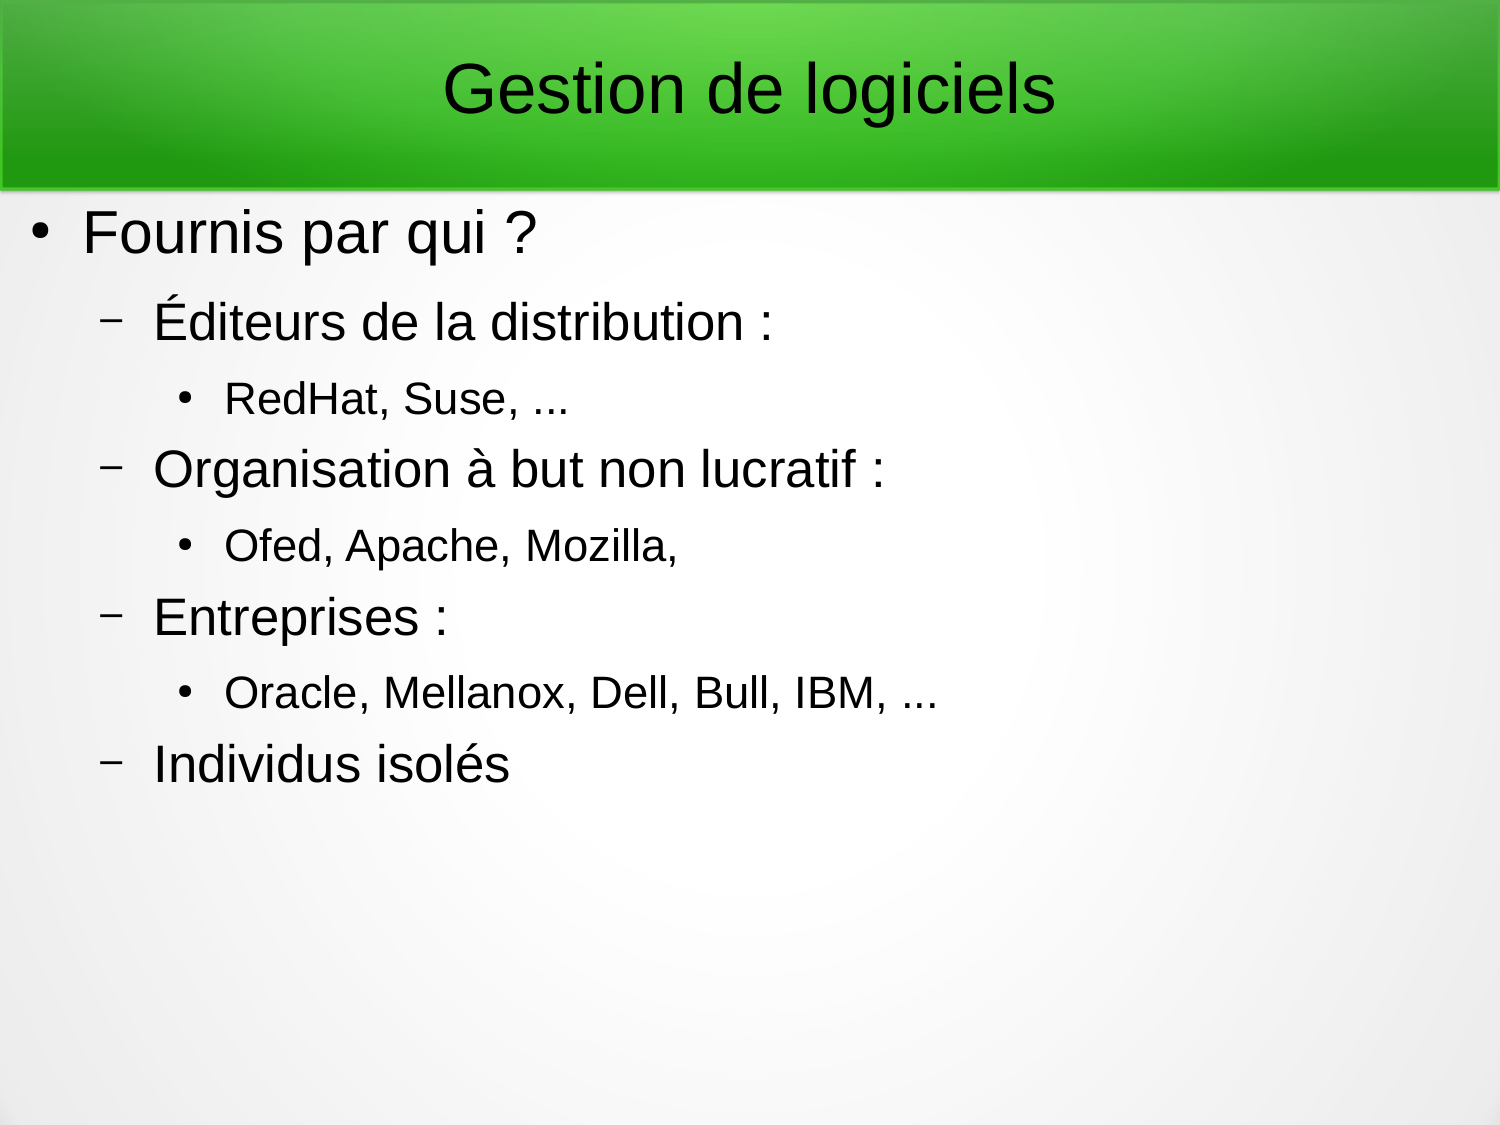

# Gestion de logiciels
Fournis par qui ?
Éditeurs de la distribution :
RedHat, Suse, ...
Organisation à but non lucratif :
Ofed, Apache, Mozilla,
Entreprises :
Oracle, Mellanox, Dell, Bull, IBM, ...
Individus isolés